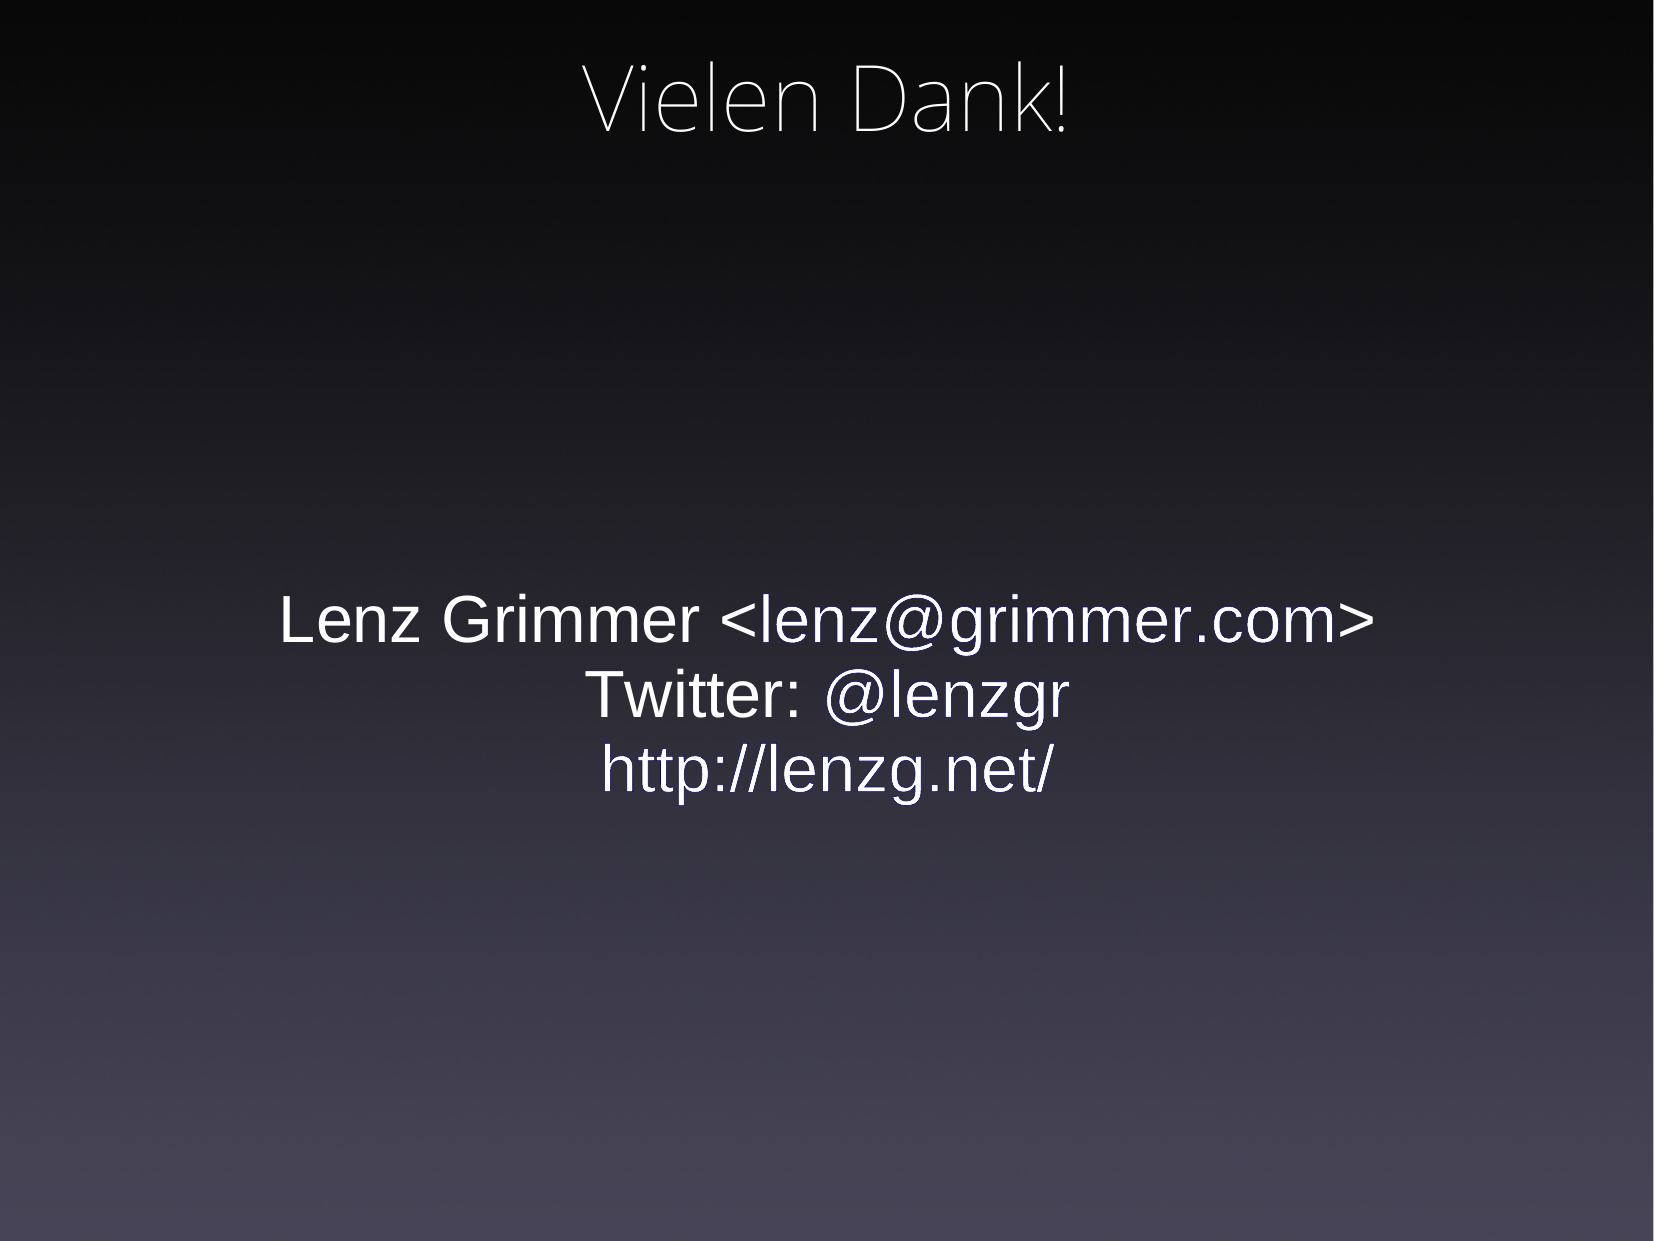

Vielen Dank!
# Lenz Grimmer <lenz@grimmer.com>
Twitter: @lenzgr
http://lenzg.net/